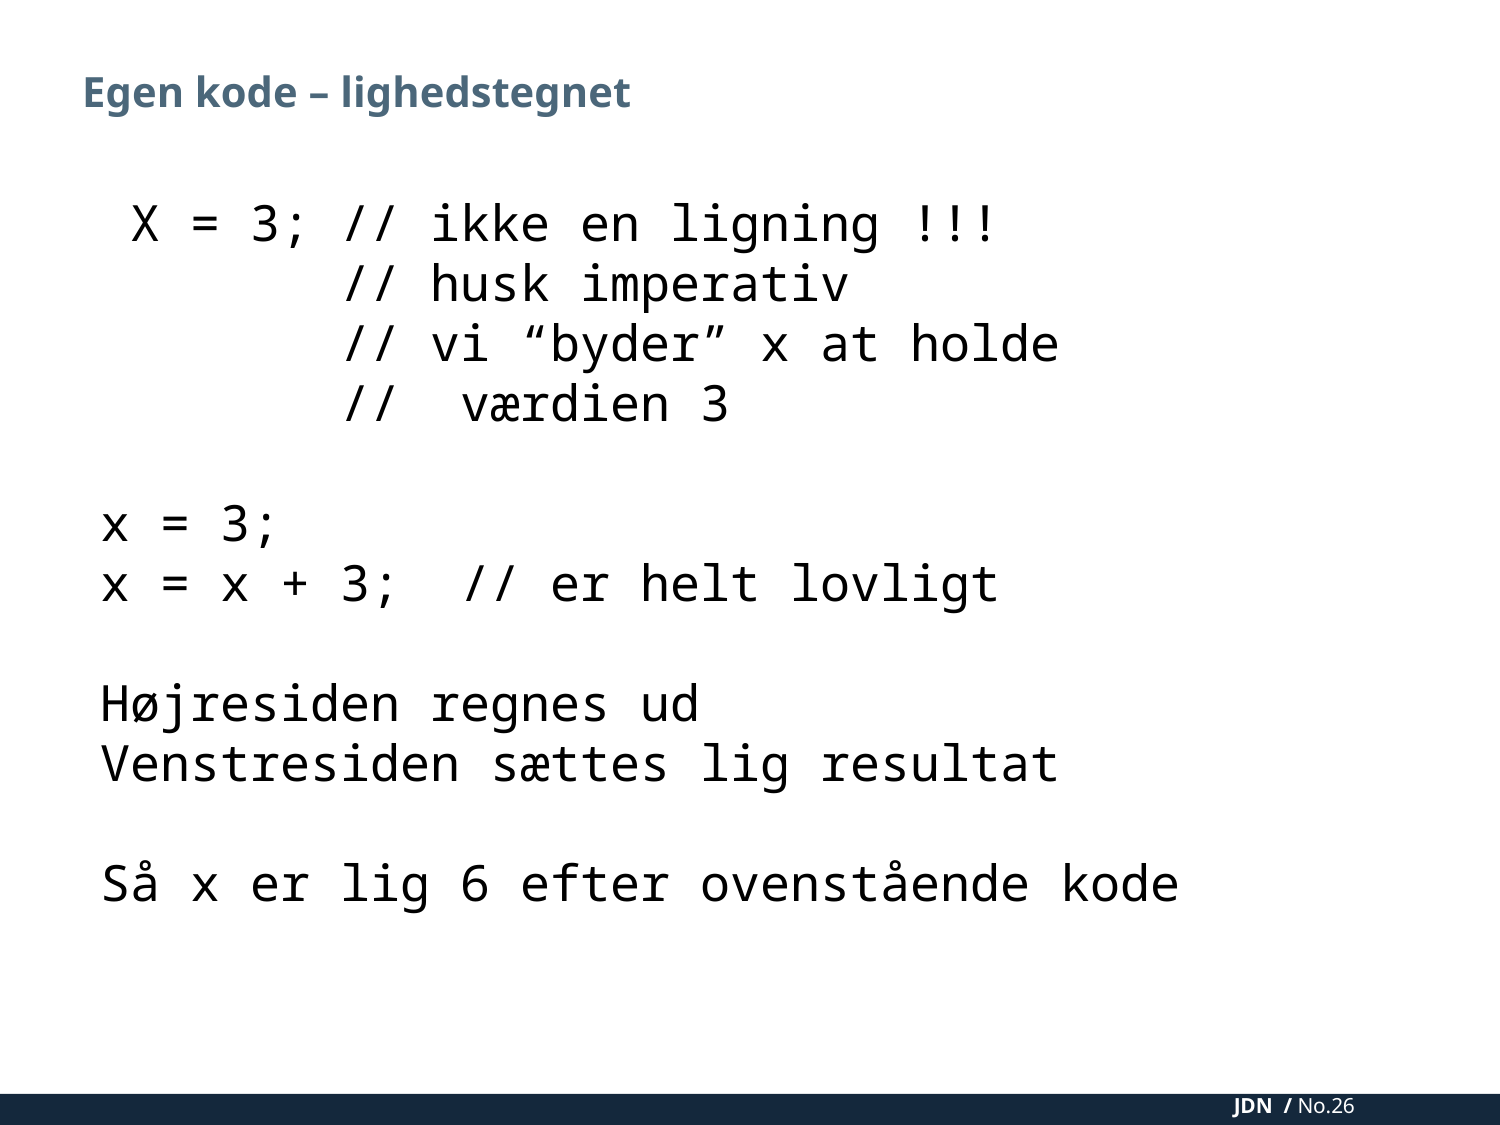

# Egen kode – lighedstegnet
 X = 3; // ikke en ligning !!!
 // husk imperativ
 // vi “byder” x at holde
 // værdien 3
x = 3;
x = x + 3; // er helt lovligt
Højresiden regnes ud
Venstresiden sættes lig resultat
Så x er lig 6 efter ovenstående kode